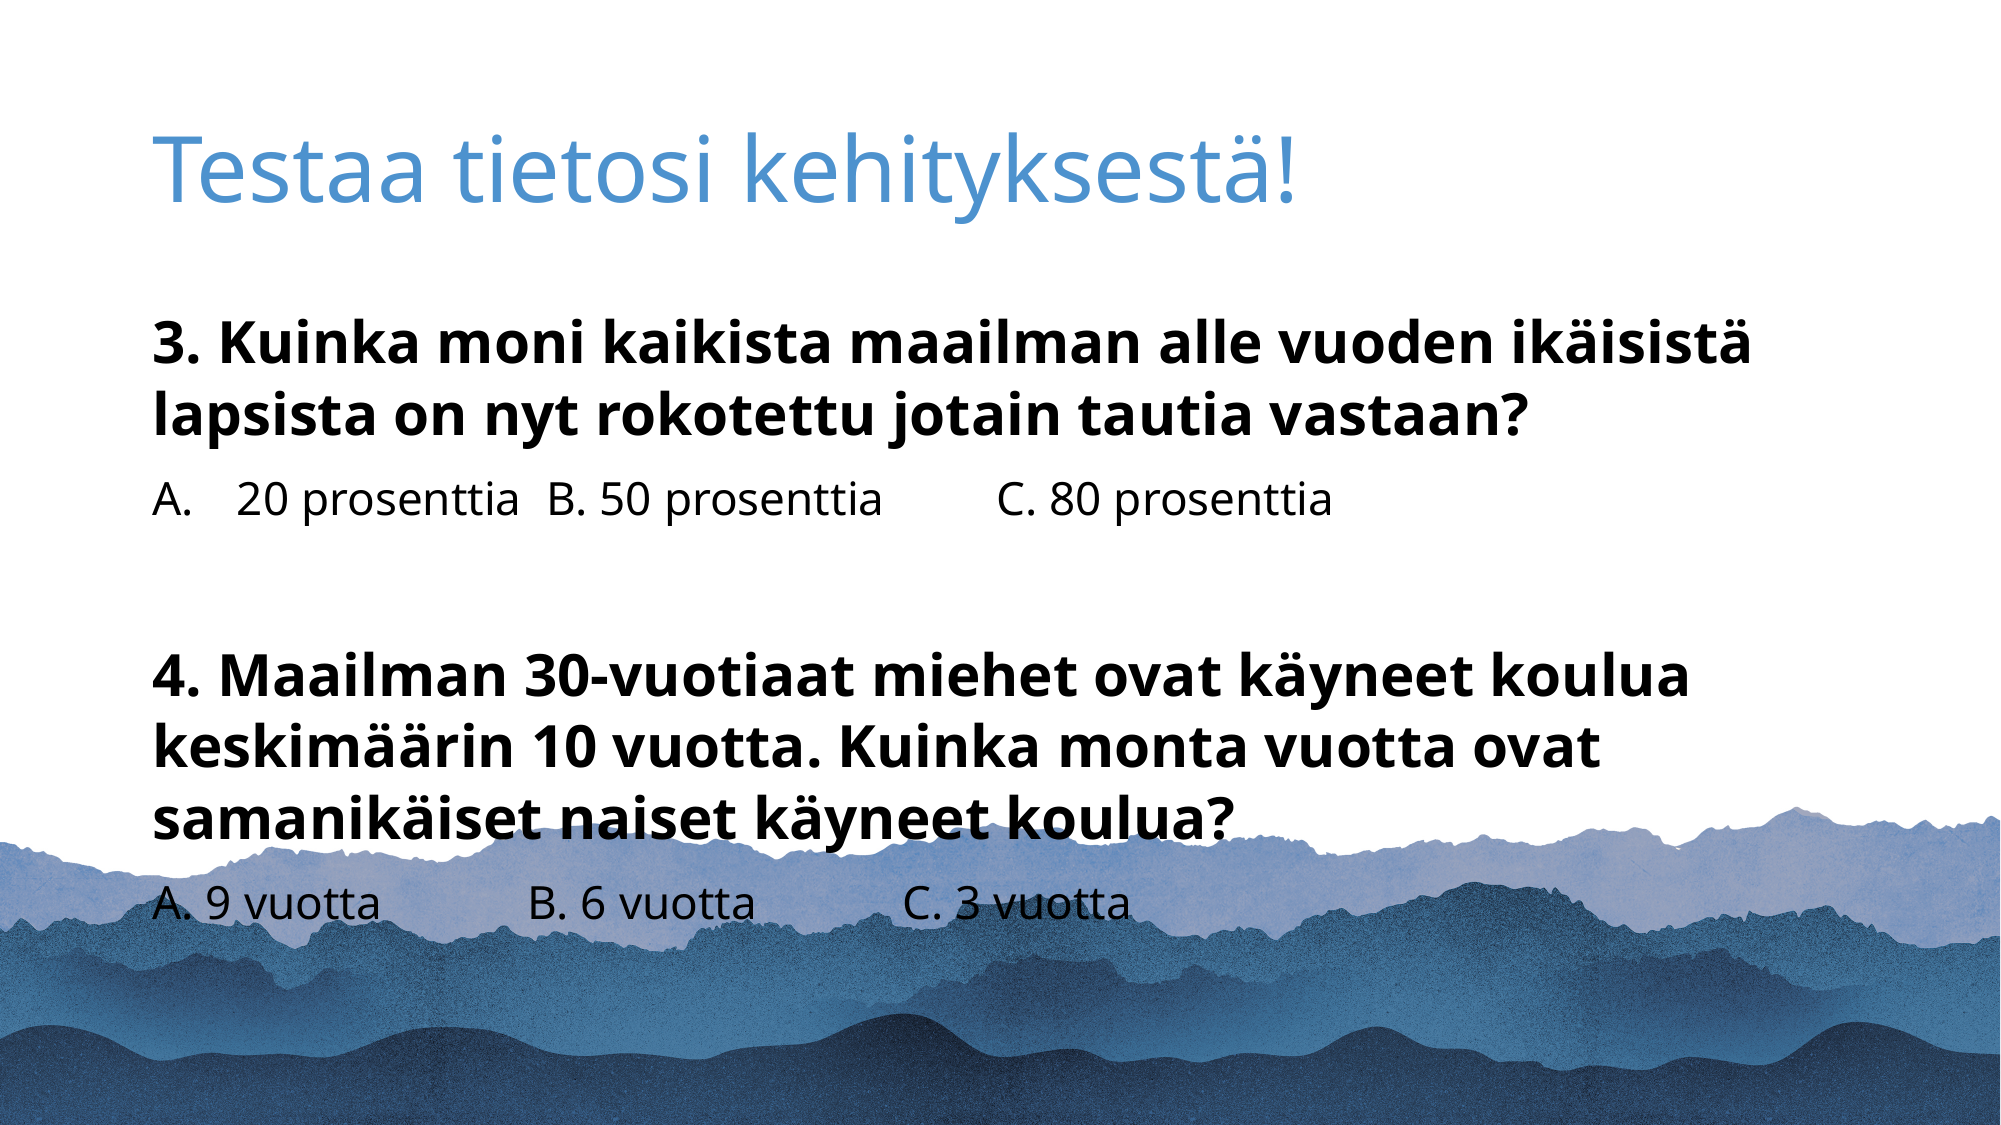

# Testaa tietosi kehityksestä!
3. Kuinka moni kaikista maailman alle vuoden ikäisistä lapsista on nyt rokotettu jotain tautia vastaan?
20 prosenttia 	B. 50 prosenttia 	C. 80 prosenttia
4. Maailman 30-vuotiaat miehet ovat käyneet koulua keskimäärin 10 vuotta. Kuinka monta vuotta ovat samanikäiset naiset käyneet koulua?
A. 9 vuotta		B. 6 vuotta		C. 3 vuotta